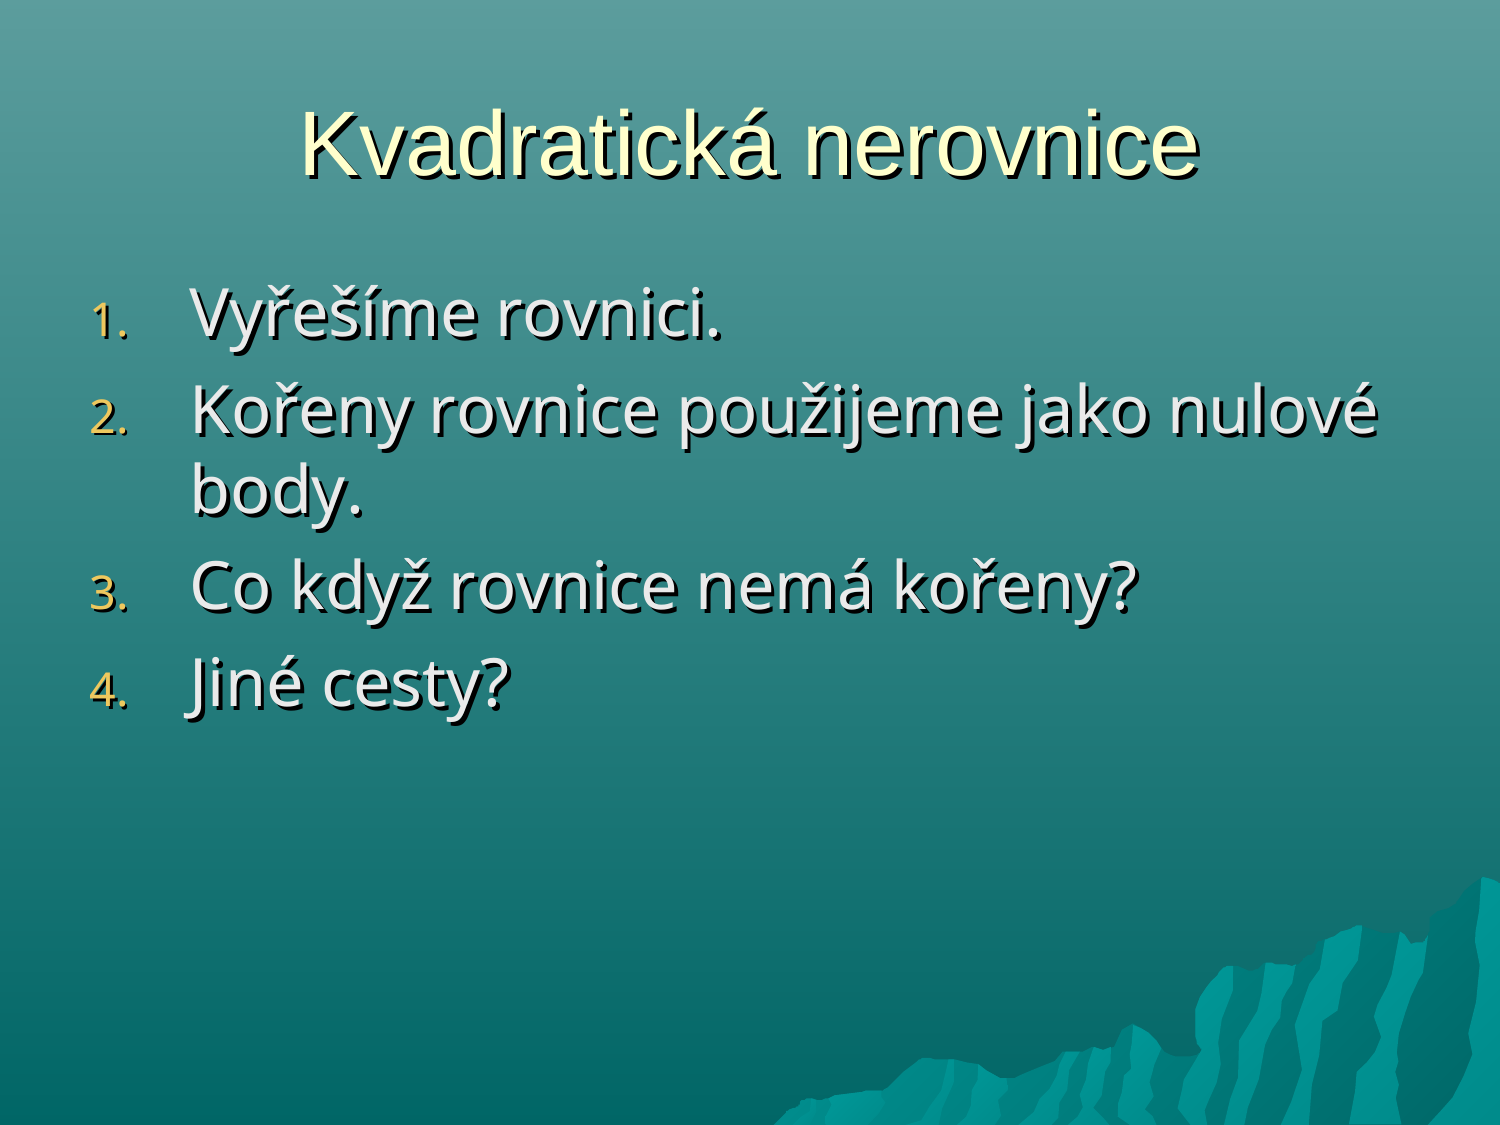

# Kvadratická nerovnice
Vyřešíme rovnici.
Kořeny rovnice použijeme jako nulové body.
Co když rovnice nemá kořeny?
Jiné cesty?